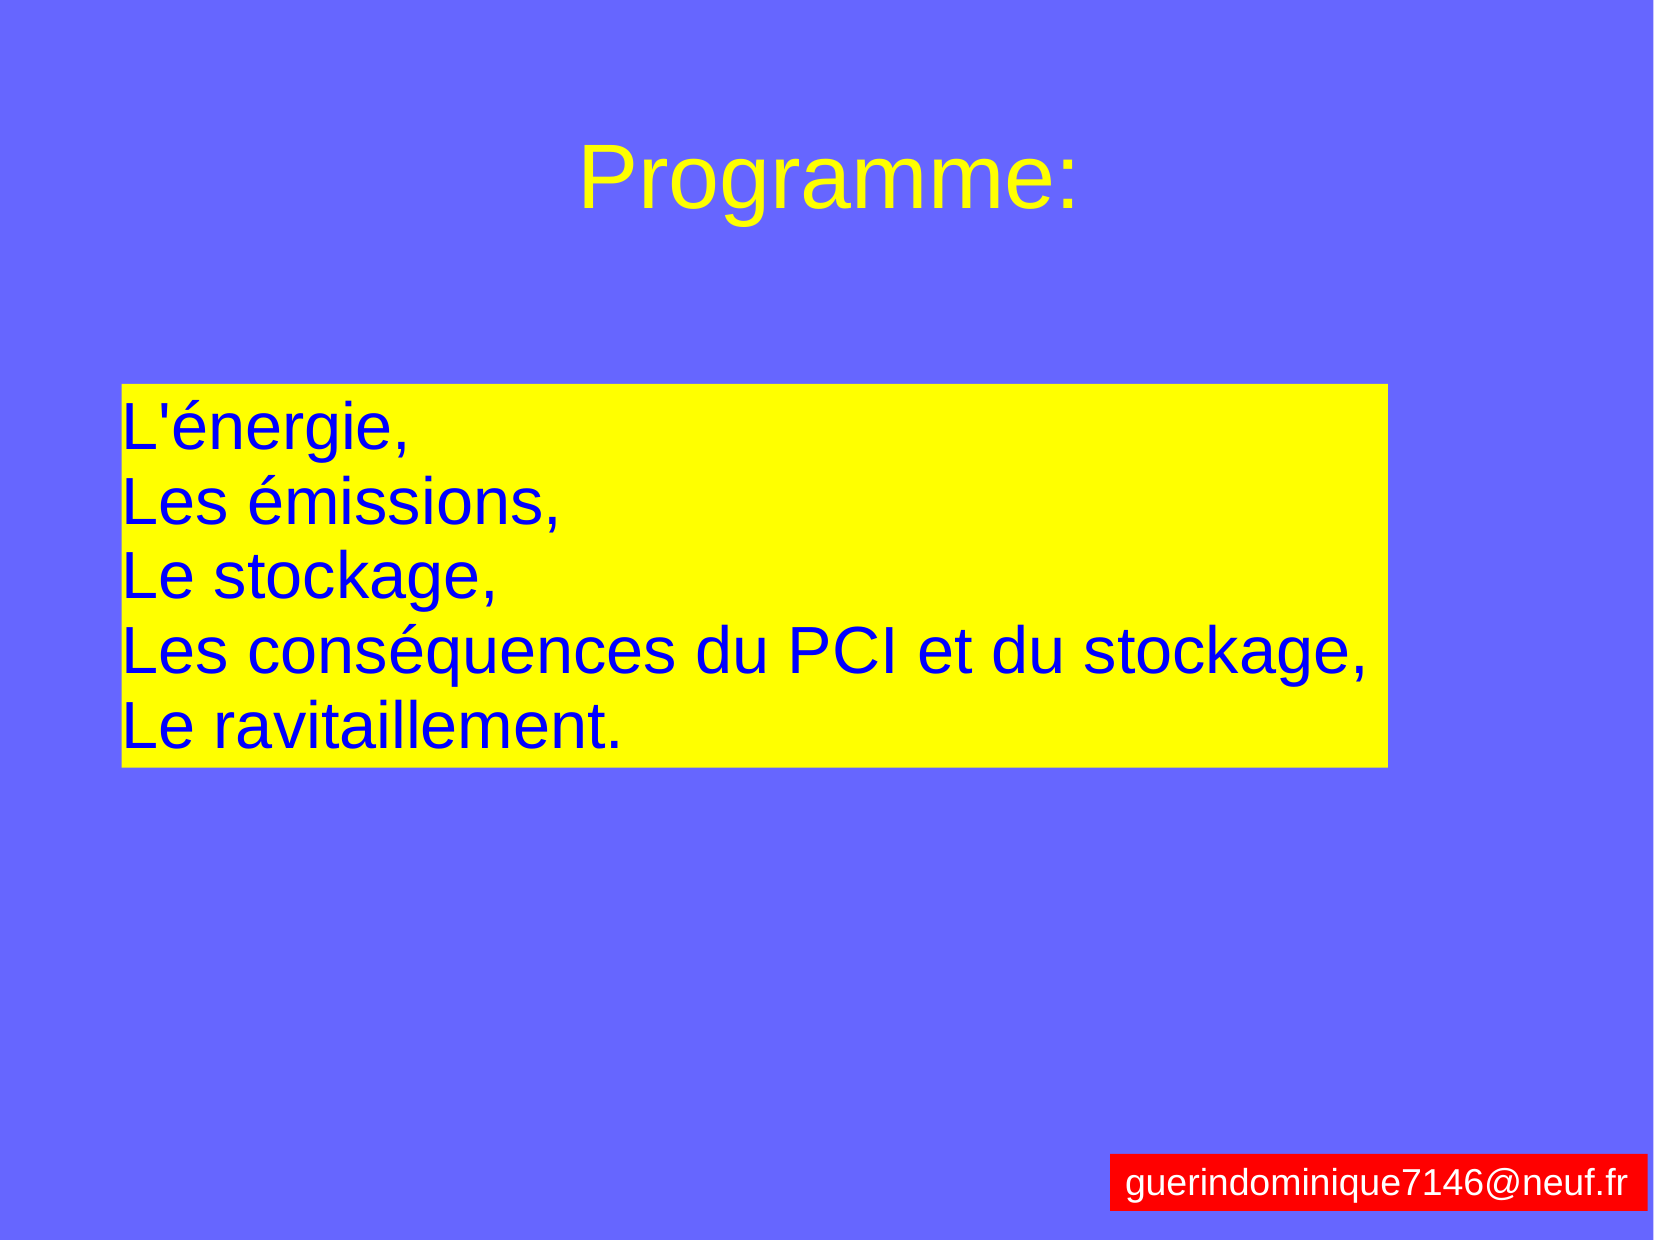

# Programme:
L'énergie,
Les émissions,
Le stockage,
Les conséquences du PCI et du stockage,
Le ravitaillement.
guerindominique7146@neuf.fr